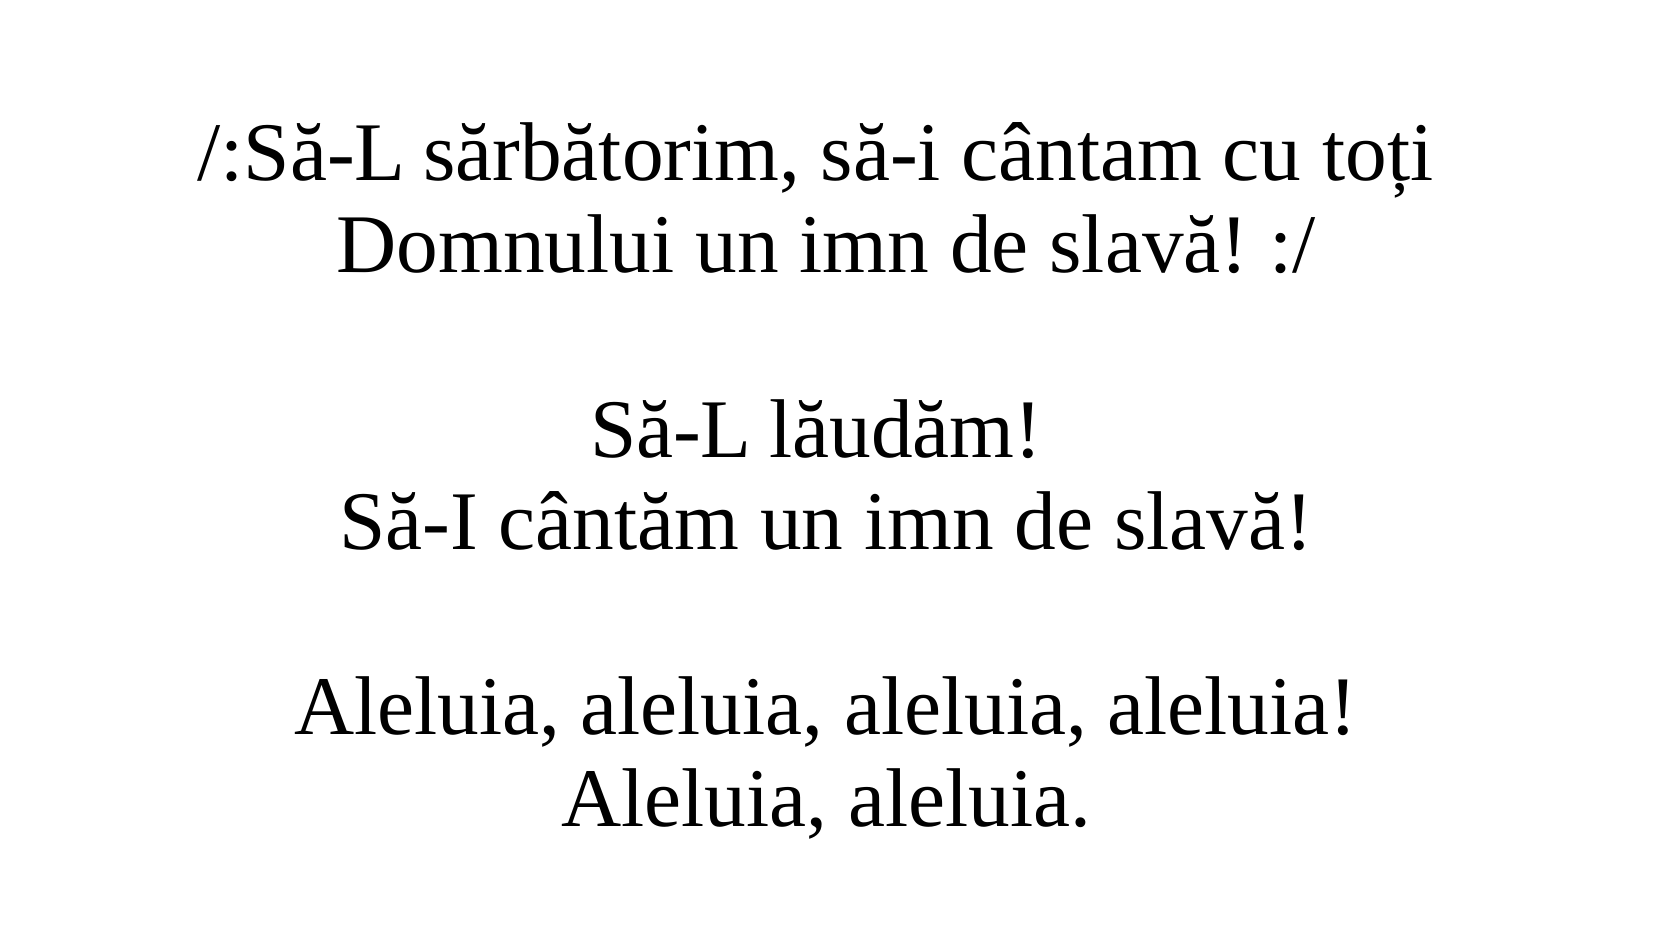

# /:Să-L sărbătorim, să-i cântam cu toți
Domnului un imn de slavă! :/
Să-L lăudăm!
Să-I cântăm un imn de slavă!
Aleluia, aleluia, aleluia, aleluia!
Aleluia, aleluia.